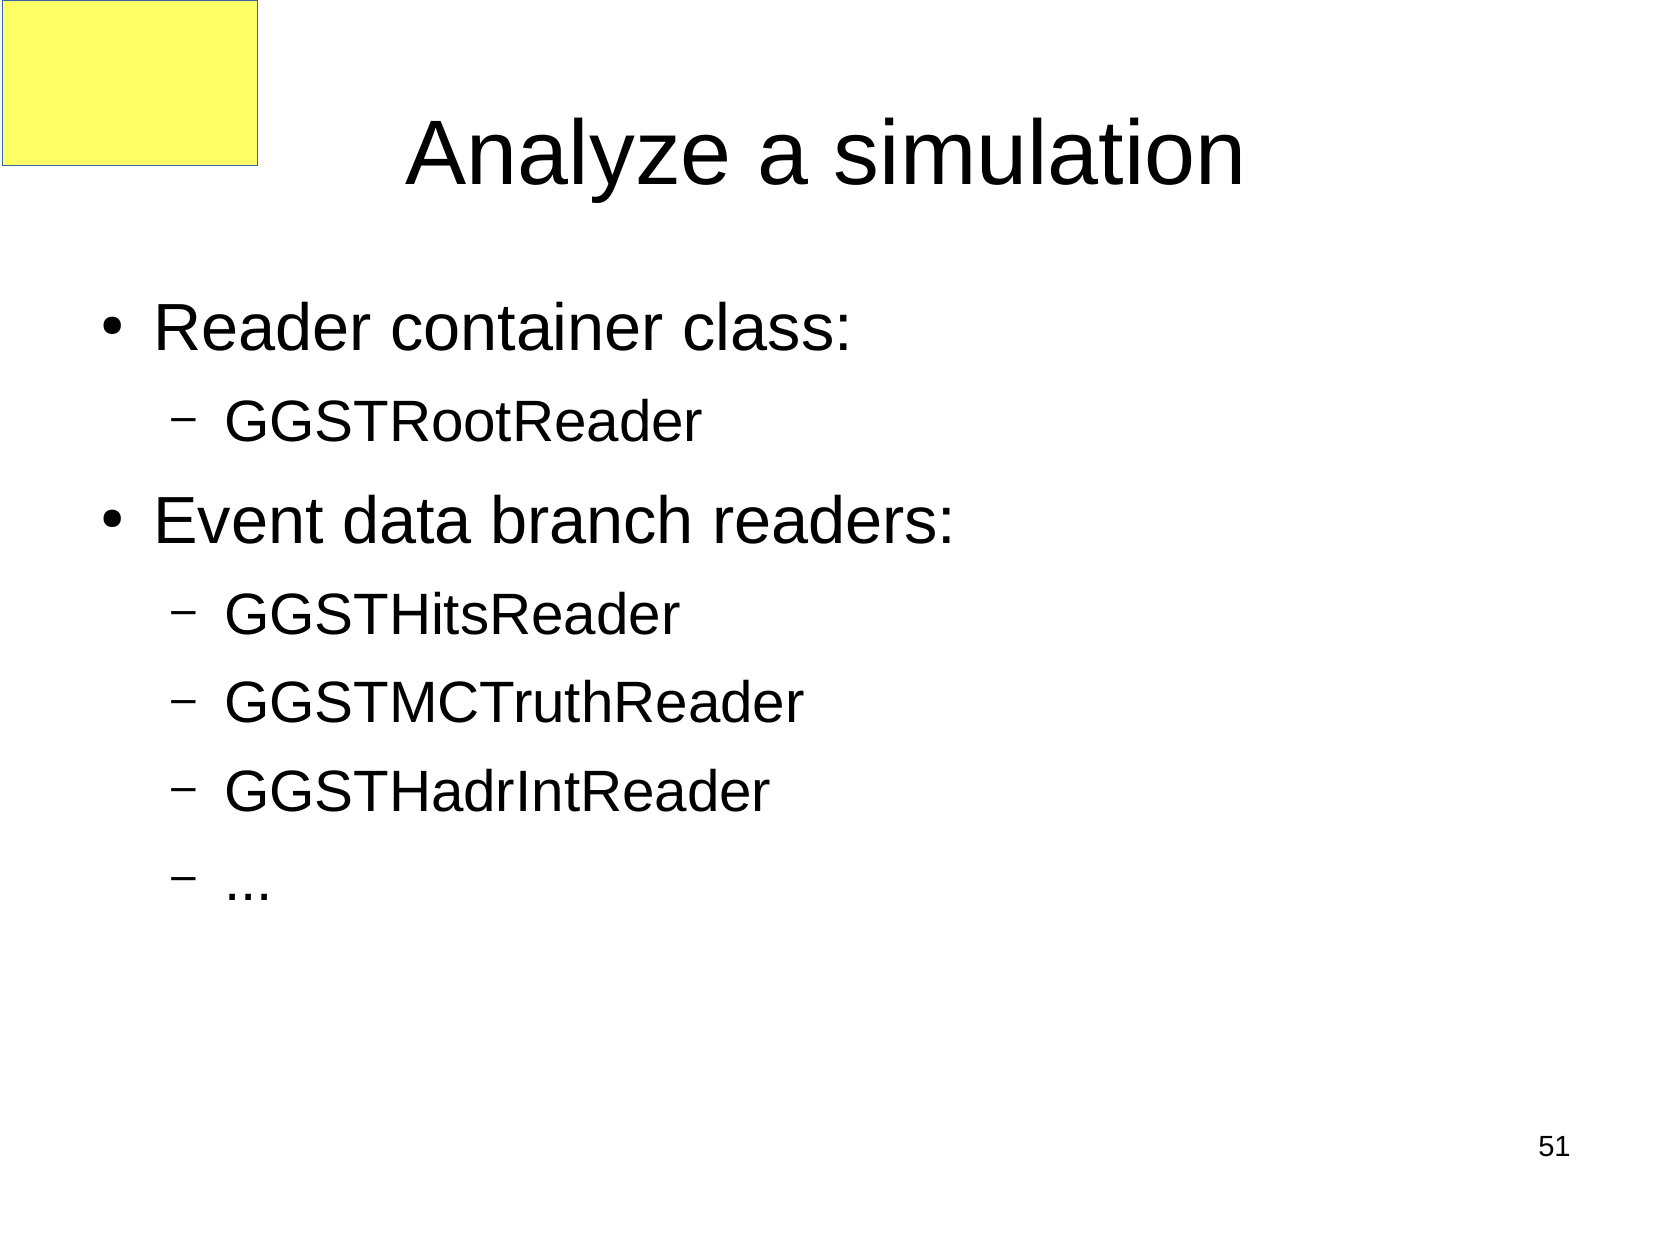

# Analyze a simulation
Reader container class:
GGSTRootReader
Event data branch readers:
GGSTHitsReader
GGSTMCTruthReader
GGSTHadrIntReader
...
51